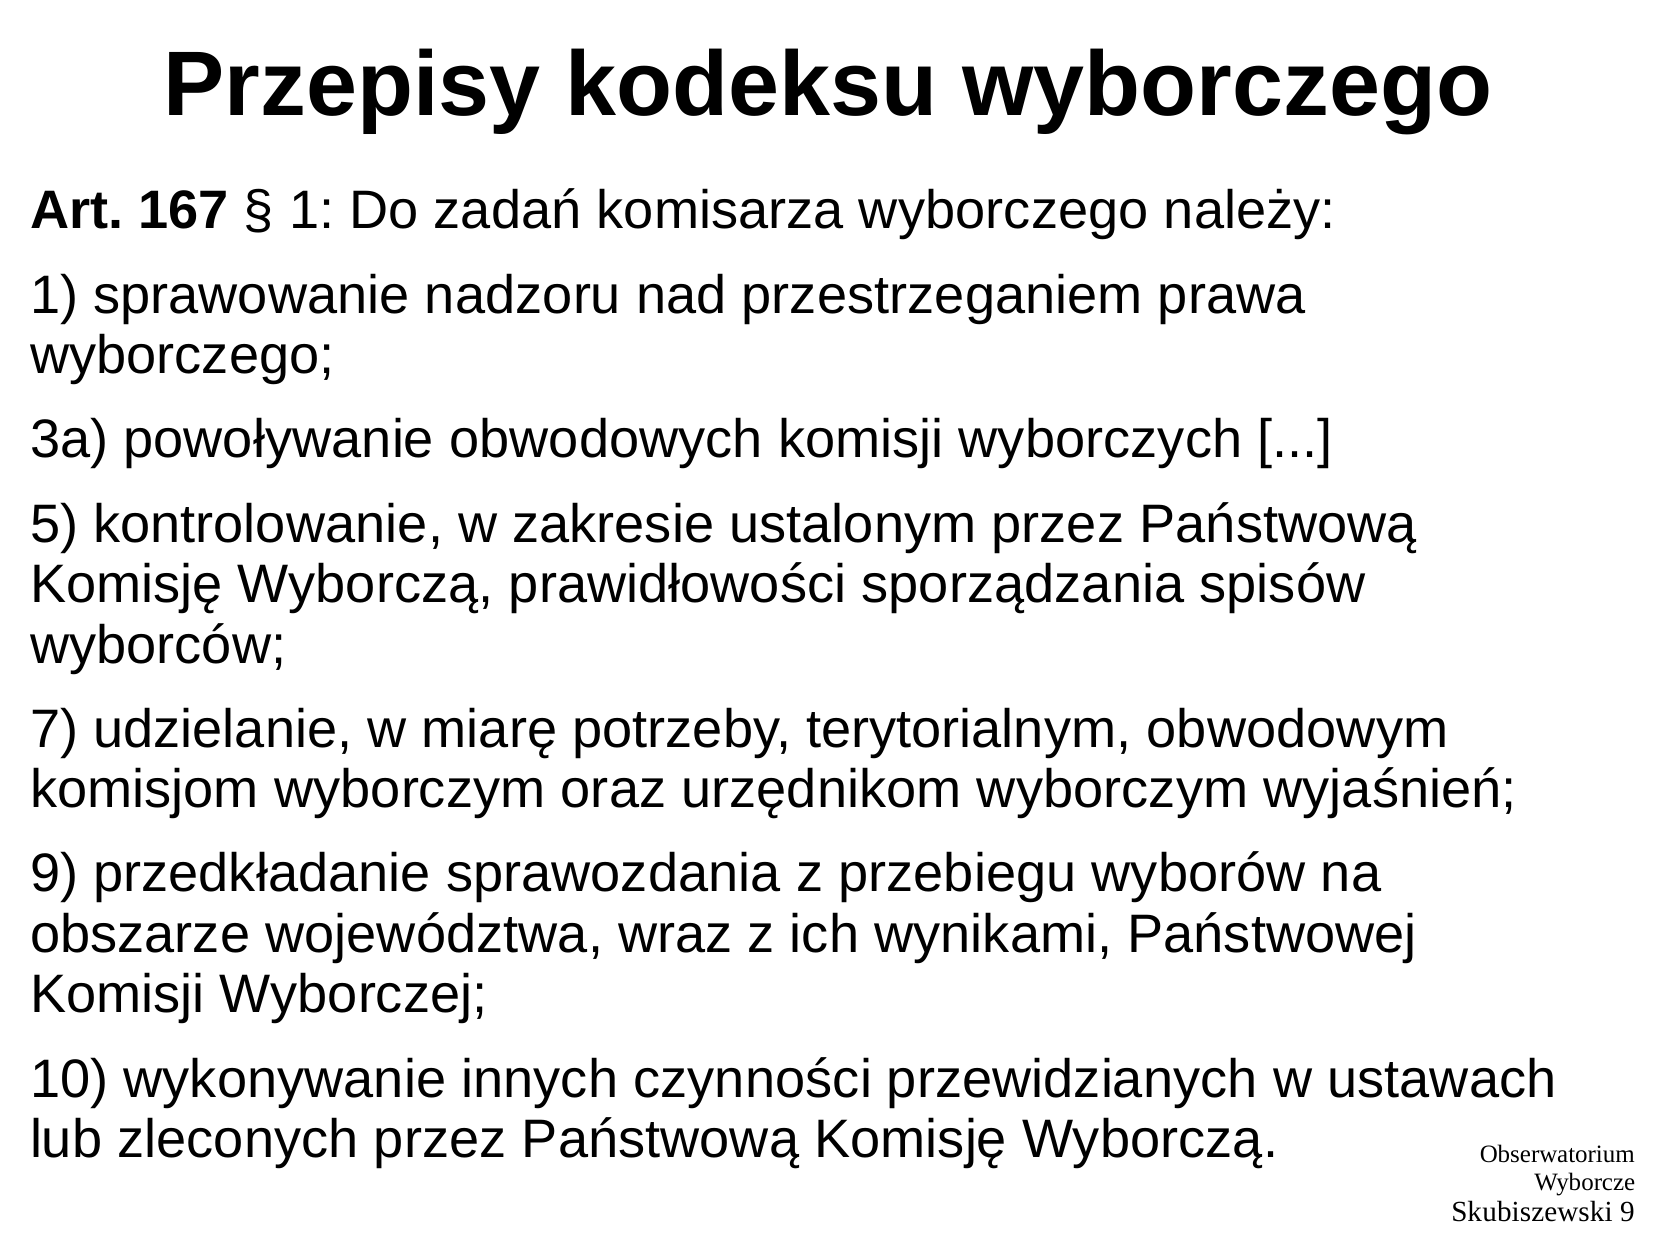

# Przepisy kodeksu wyborczego
Art. 167 § 1: Do zadań komisarza wyborczego należy:
1) sprawowanie nadzoru nad przestrzeganiem prawa wyborczego;
3a) powoływanie obwodowych komisji wyborczych [...]
5) kontrolowanie, w zakresie ustalonym przez Państwową Komisję Wyborczą, prawidłowości sporządzania spisów wyborców;
7) udzielanie, w miarę potrzeby, terytorialnym, obwodowym komisjom wyborczym oraz urzędnikom wyborczym wyjaśnień;
9) przedkładanie sprawozdania z przebiegu wyborów na obszarze województwa, wraz z ich wynikami, Państwowej Komisji Wyborczej;
10) wykonywanie innych czynności przewidzianych w ustawach lub zleconych przez Państwową Komisję Wyborczą.
9